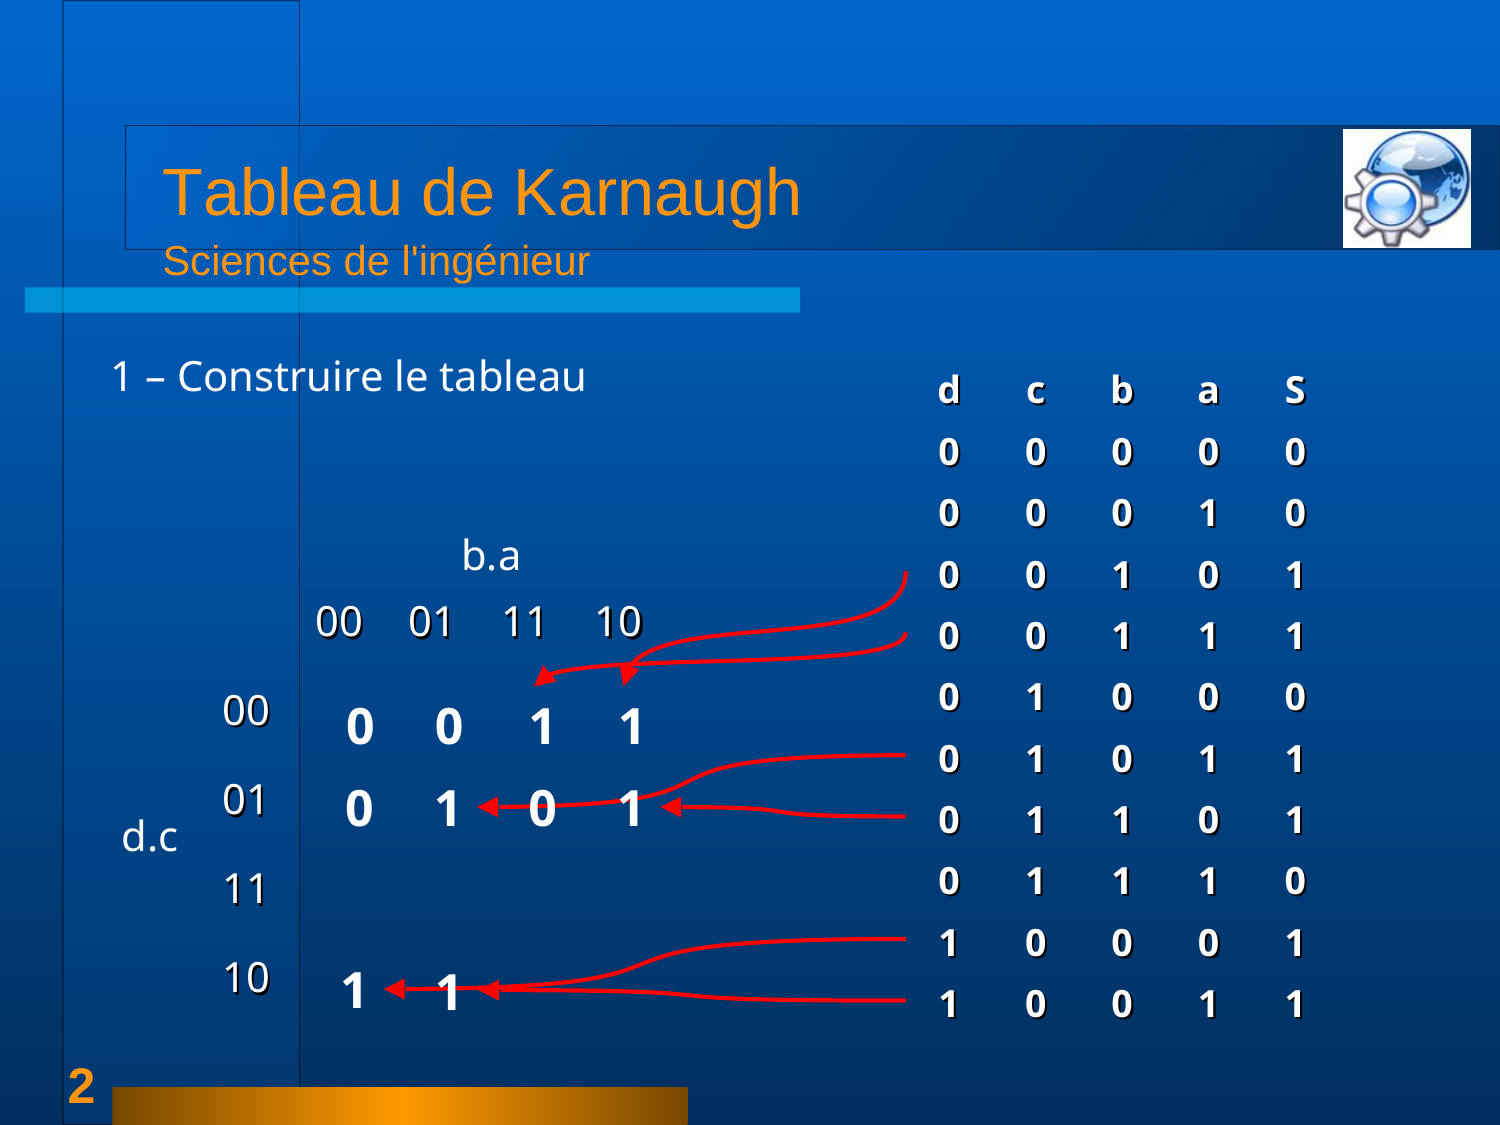

1 – Construire le tableau
| d | c | b | a | S |
| --- | --- | --- | --- | --- |
| 0 | 0 | 0 | 0 | 0 |
| 0 | 0 | 0 | 1 | 0 |
| 0 | 0 | 1 | 0 | 1 |
| 0 | 0 | 1 | 1 | 1 |
| 0 | 1 | 0 | 0 | 0 |
| 0 | 1 | 0 | 1 | 1 |
| 0 | 1 | 1 | 0 | 1 |
| 0 | 1 | 1 | 1 | 0 |
| 1 | 0 | 0 | 0 | 1 |
| 1 | 0 | 0 | 1 | 1 |
b.a
| | 00 | 01 | 11 | 10 |
| --- | --- | --- | --- | --- |
| 00 | | | | |
| 01 | | | | |
| 11 | | | | |
| 10 | | | | |
1
0
0
1
0
1
0
1
d.c
1
1